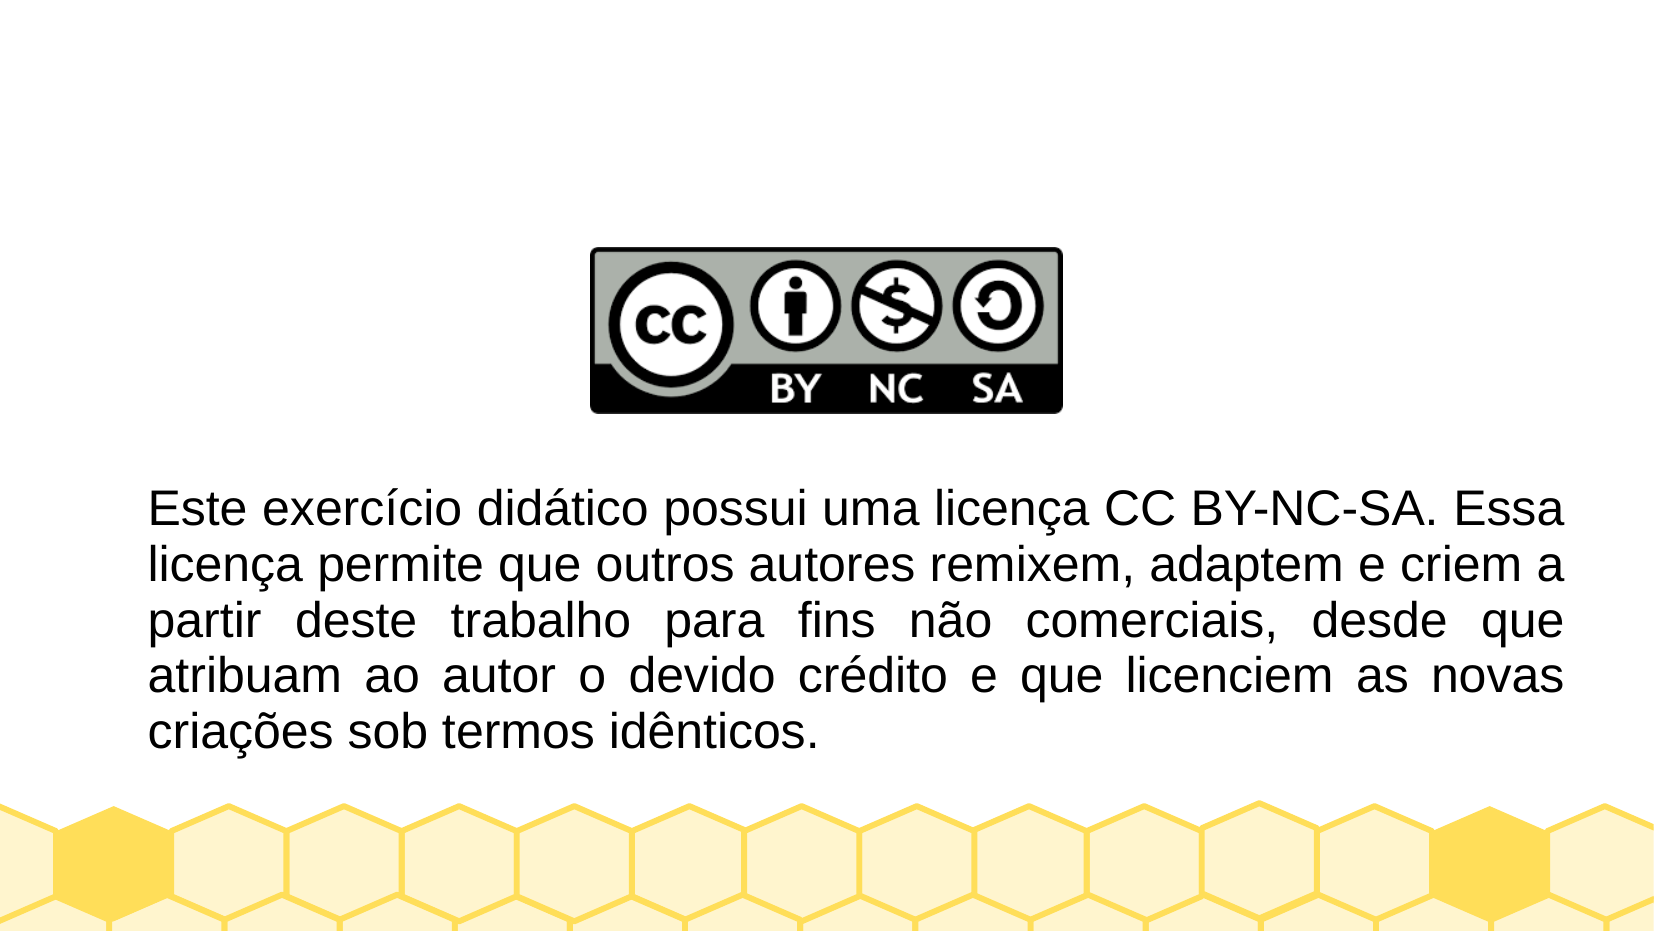

# Este exercício didático possui uma licença CC BY-NC-SA. Essa licença permite que outros autores remixem, adaptem e criem a partir deste trabalho para fins não comerciais, desde que atribuam ao autor o devido crédito e que licenciem as novas criações sob termos idênticos.